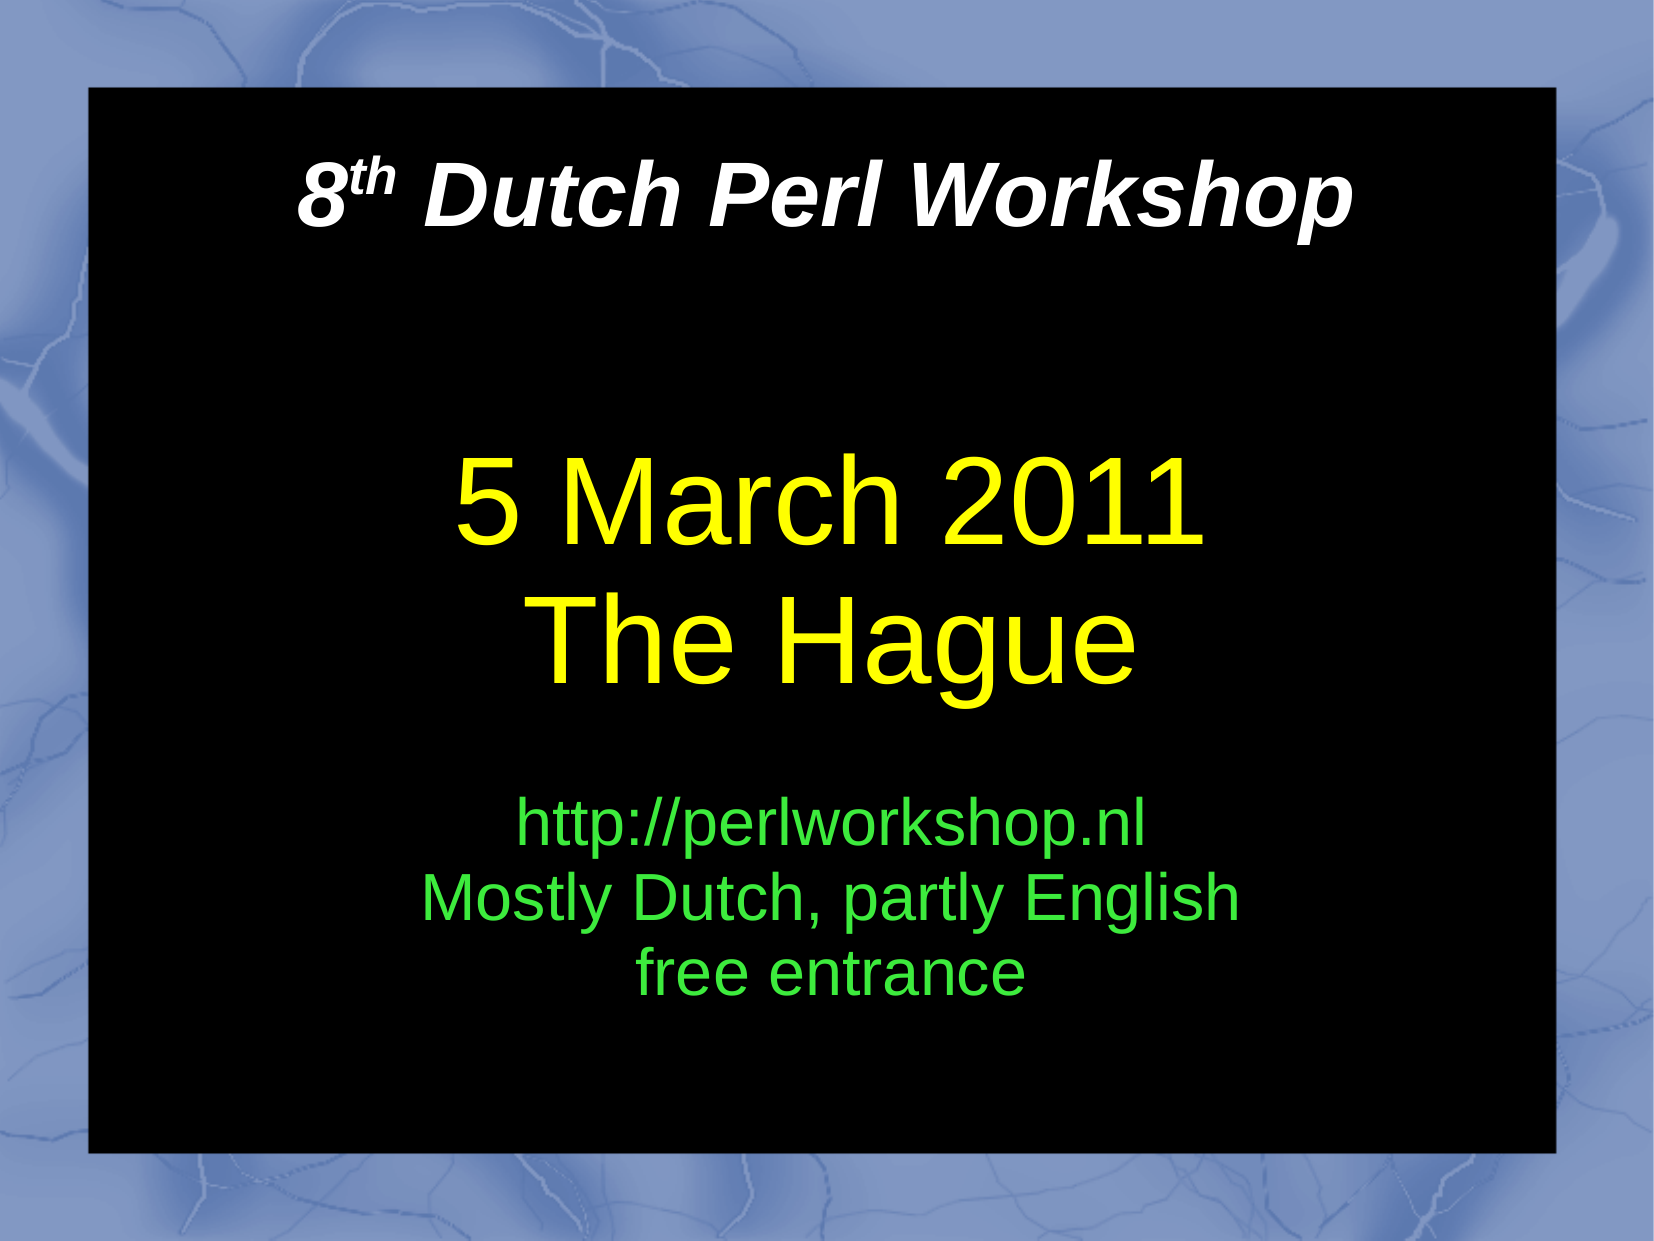

# 8th Dutch Perl Workshop
5 March 2011
The Hague
http://perlworkshop.nl
Mostly Dutch, partly English
free entrance